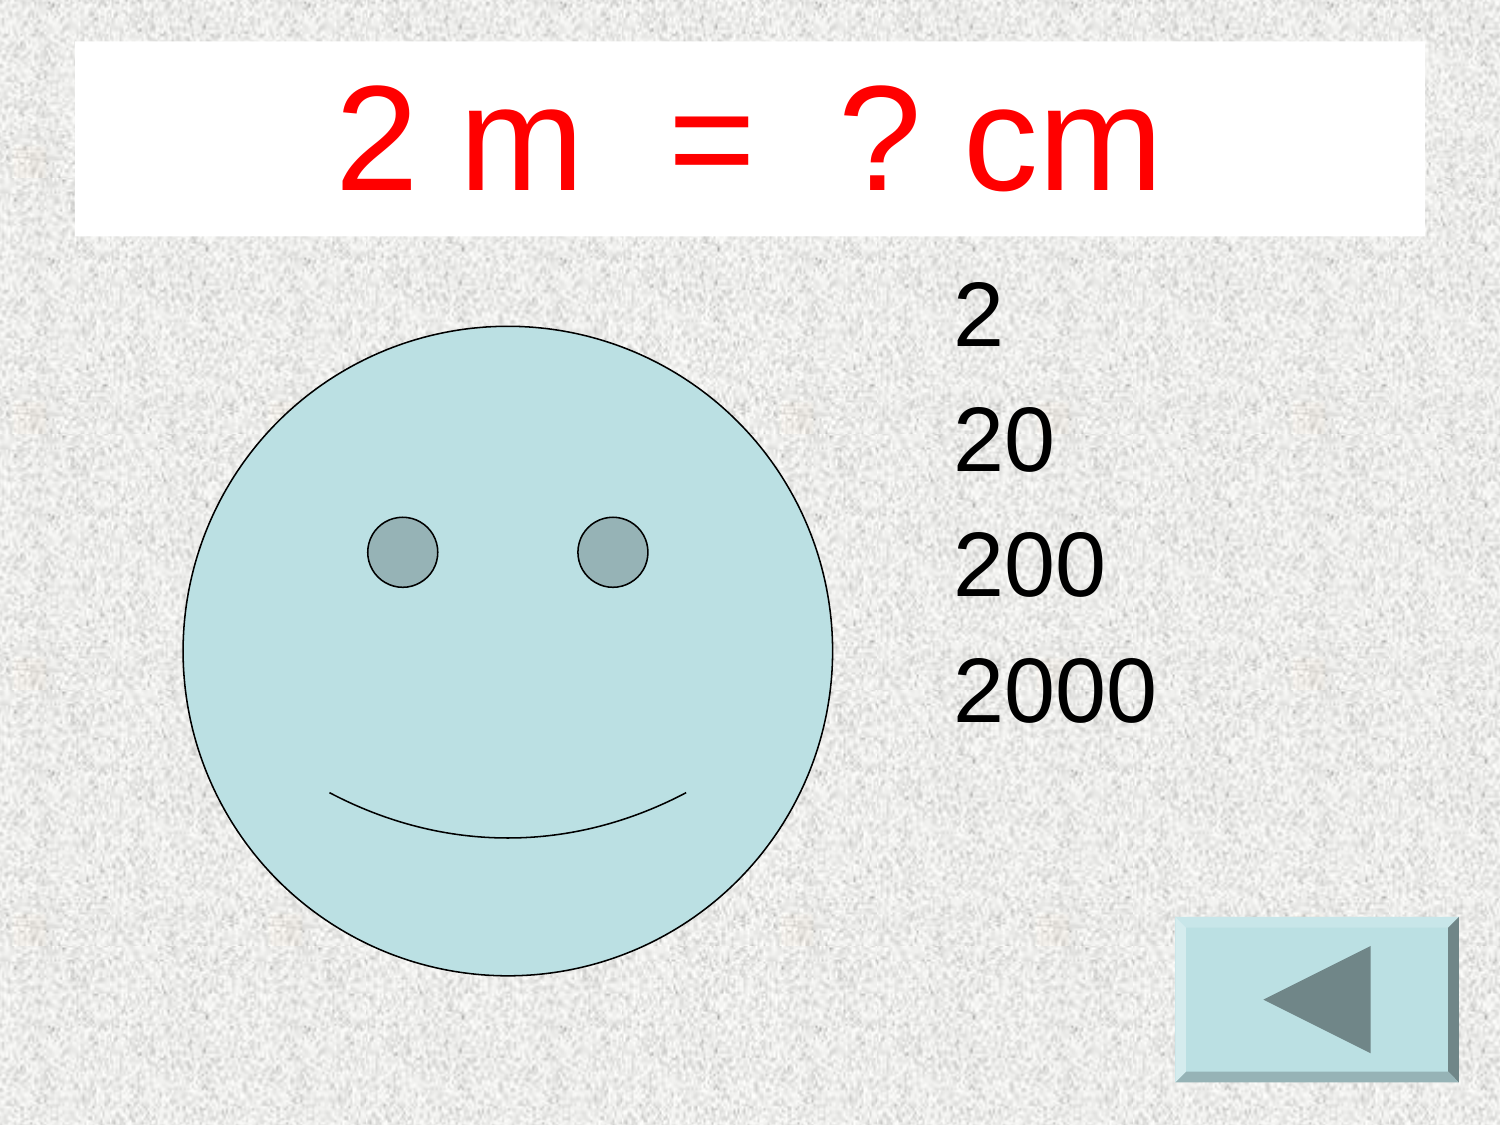

# 2 m = ? cm
2
20
200
2000